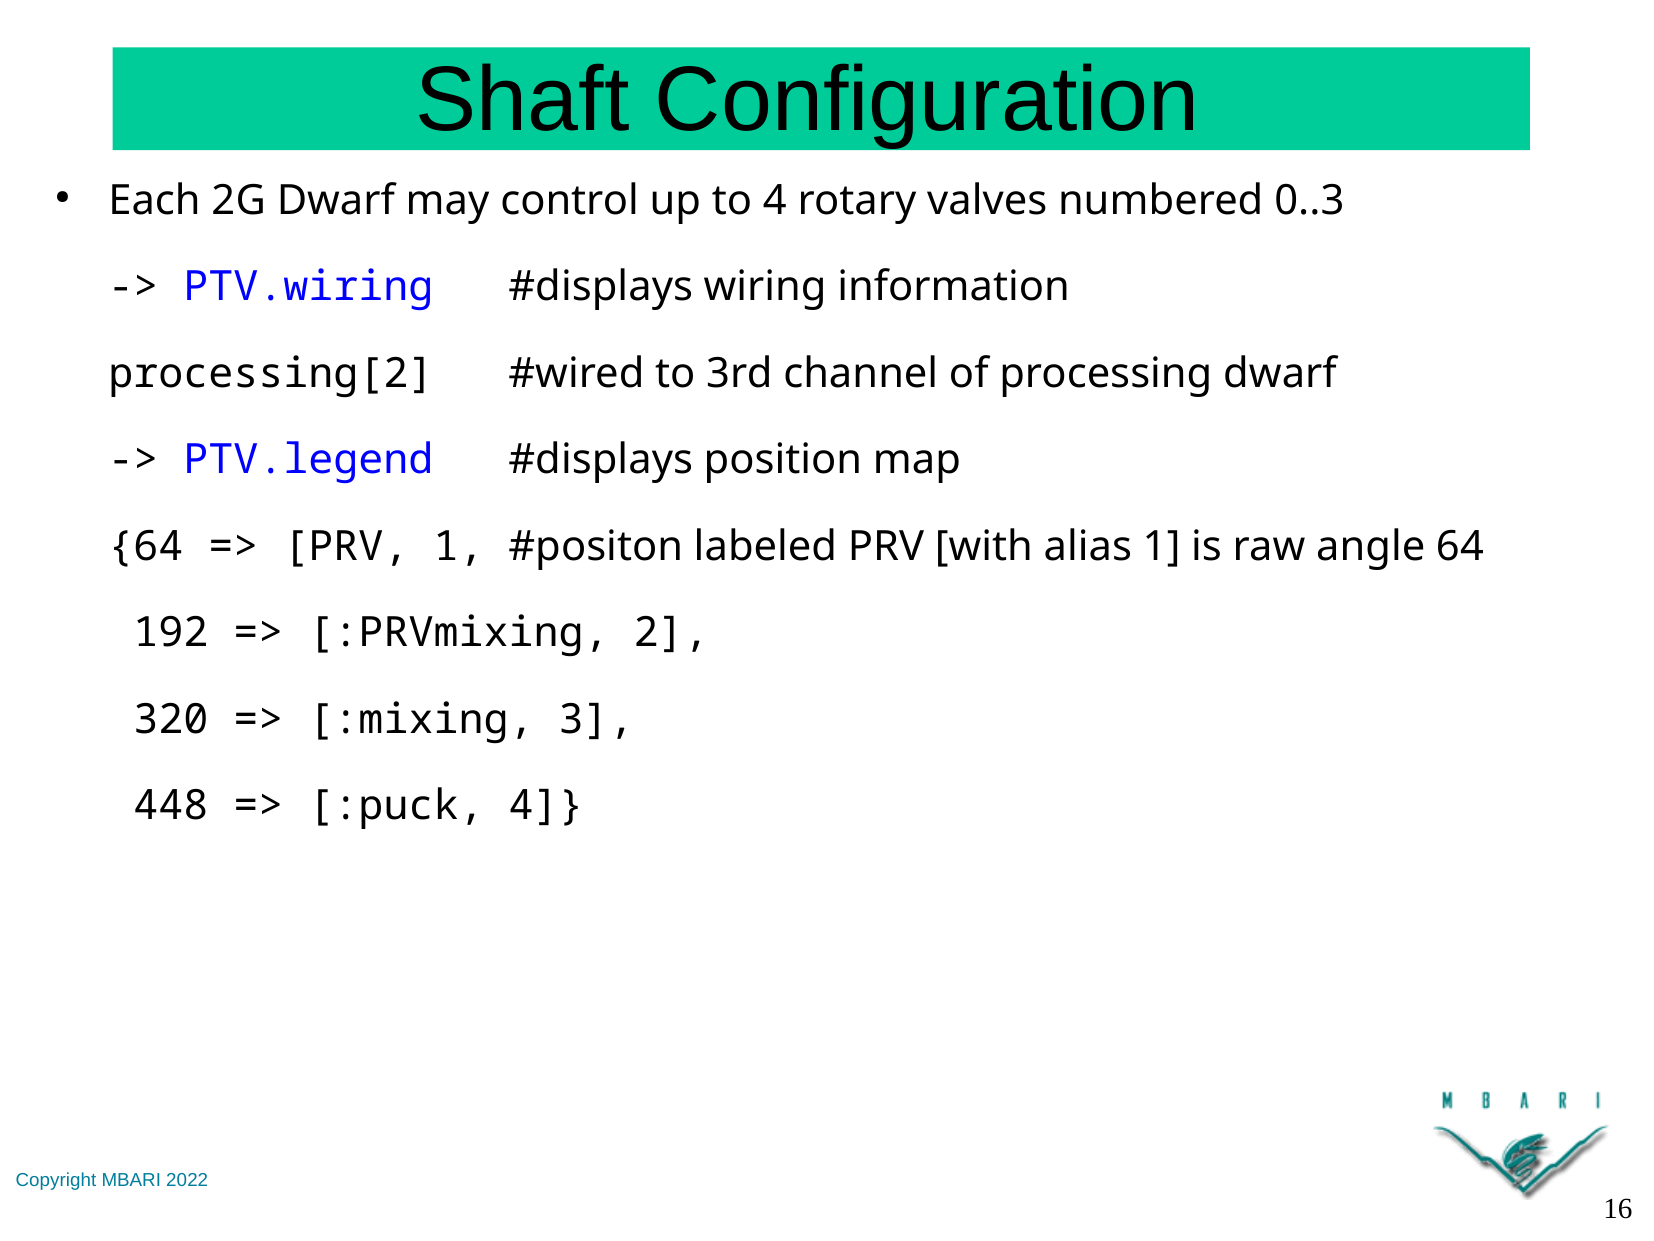

# Shaft Configuration
Each 2G Dwarf may control up to 4 rotary valves numbered 0..3
-> PTV.wiring	 #displays wiring information
processing[2]	 #wired to 3rd channel of processing dwarf
-> PTV.legend	 #displays position map
{64 => [PRV, 1, #positon labeled PRV [with alias 1] is raw angle 64
 192 => [:PRVmixing, 2],
 320 => [:mixing, 3],
 448 => [:puck, 4]}